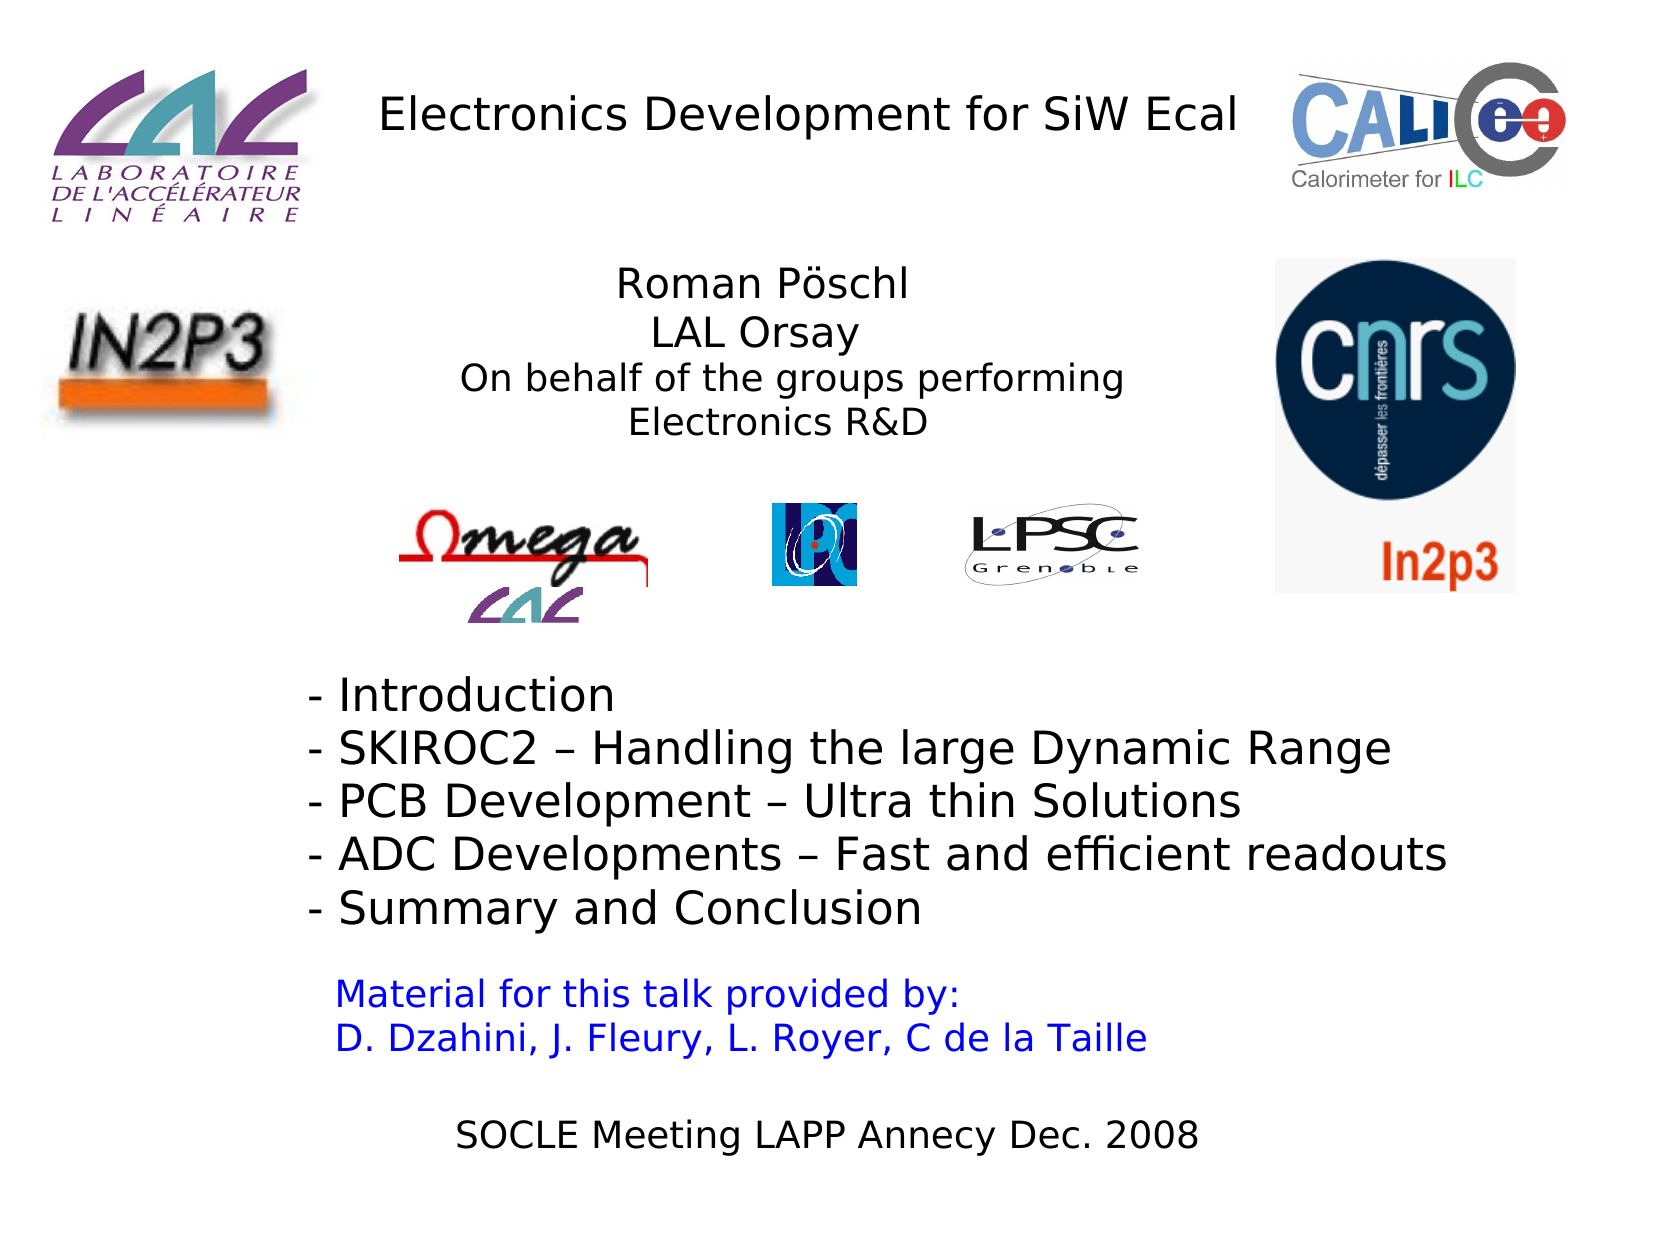

Electronics Development for SiW Ecal
 Roman Pöschl
 LAL Orsay
 On behalf of the groups performing
 Electronics R&D
- Introduction
- SKIROC2 – Handling the large Dynamic Range
- PCB Development – Ultra thin Solutions
- ADC Developments – Fast and efficient readouts
- Summary and Conclusion
Material for this talk provided by:
D. Dzahini, J. Fleury, L. Royer, C de la Taille
SOCLE Meeting LAPP Annecy Dec. 2008